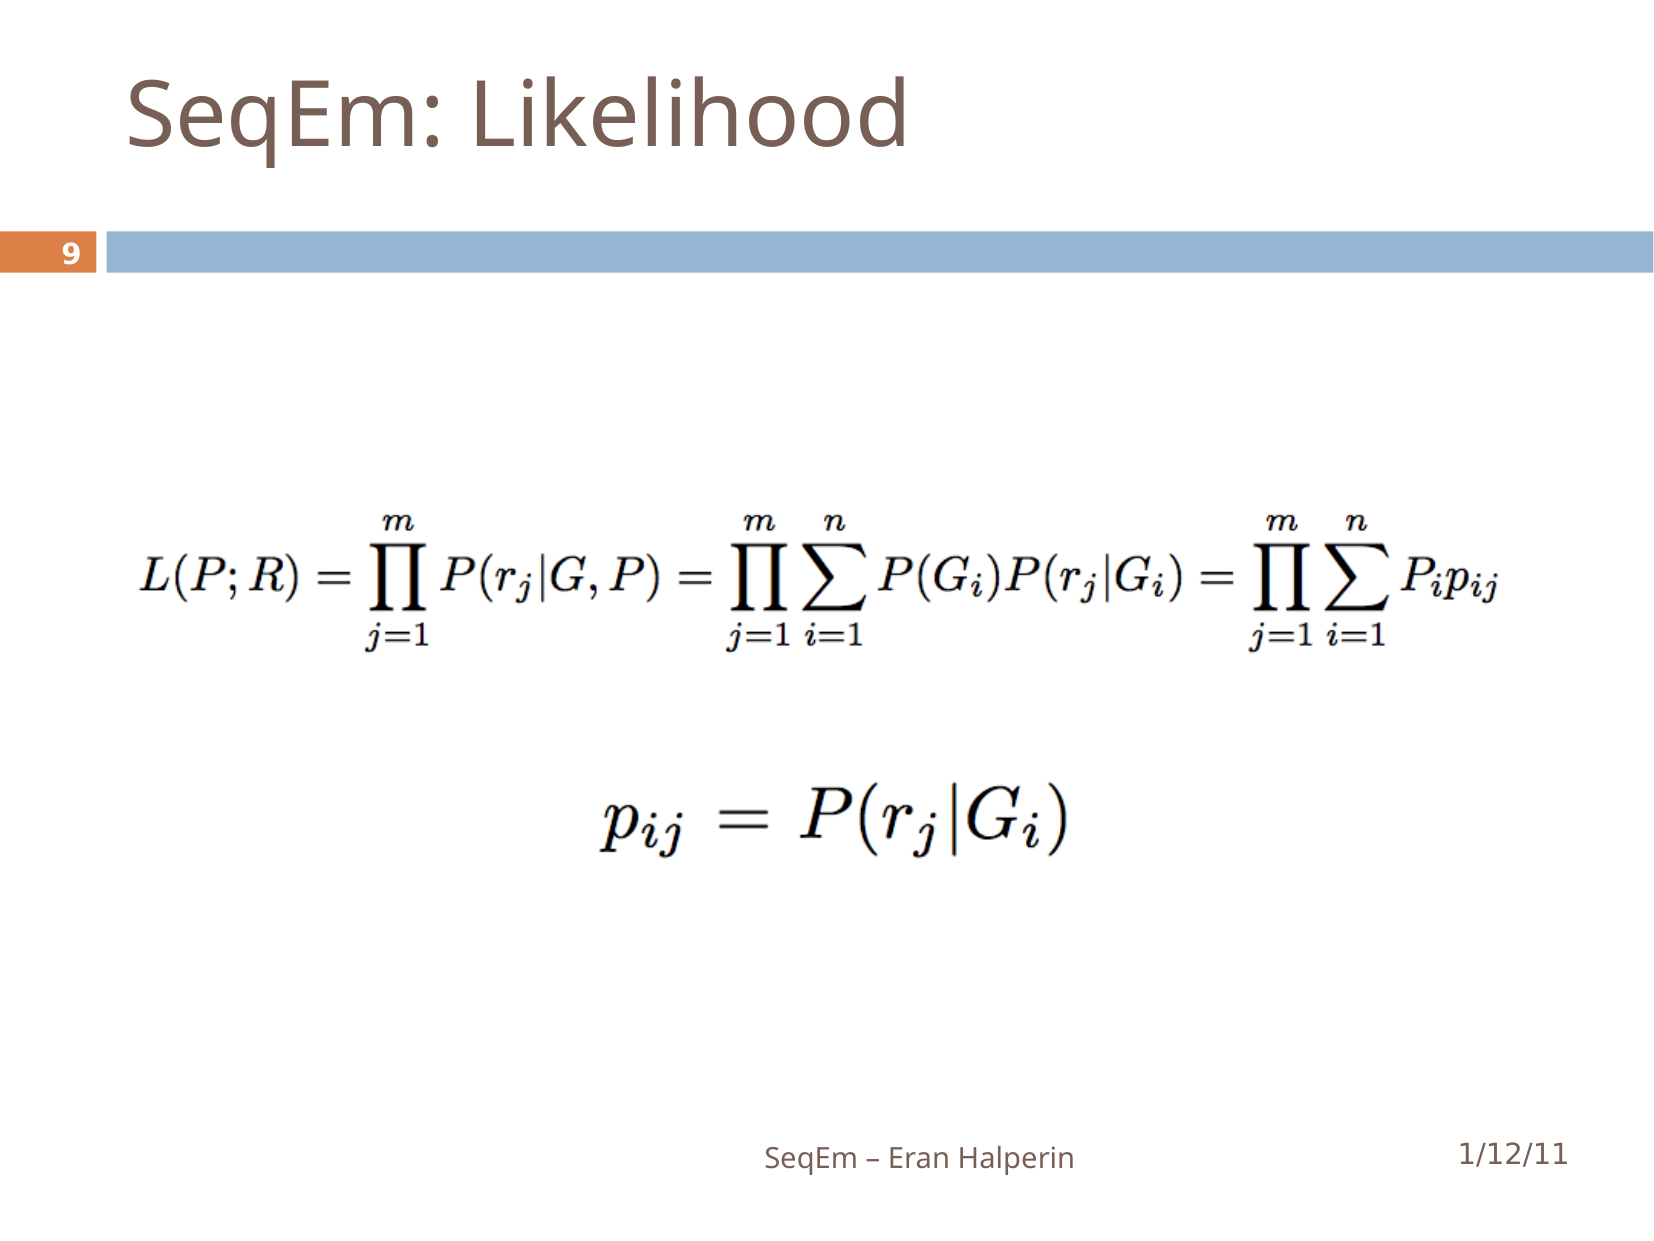

SeqEm: Likelihood
SeqEm – Eran Halperin
1/12/11